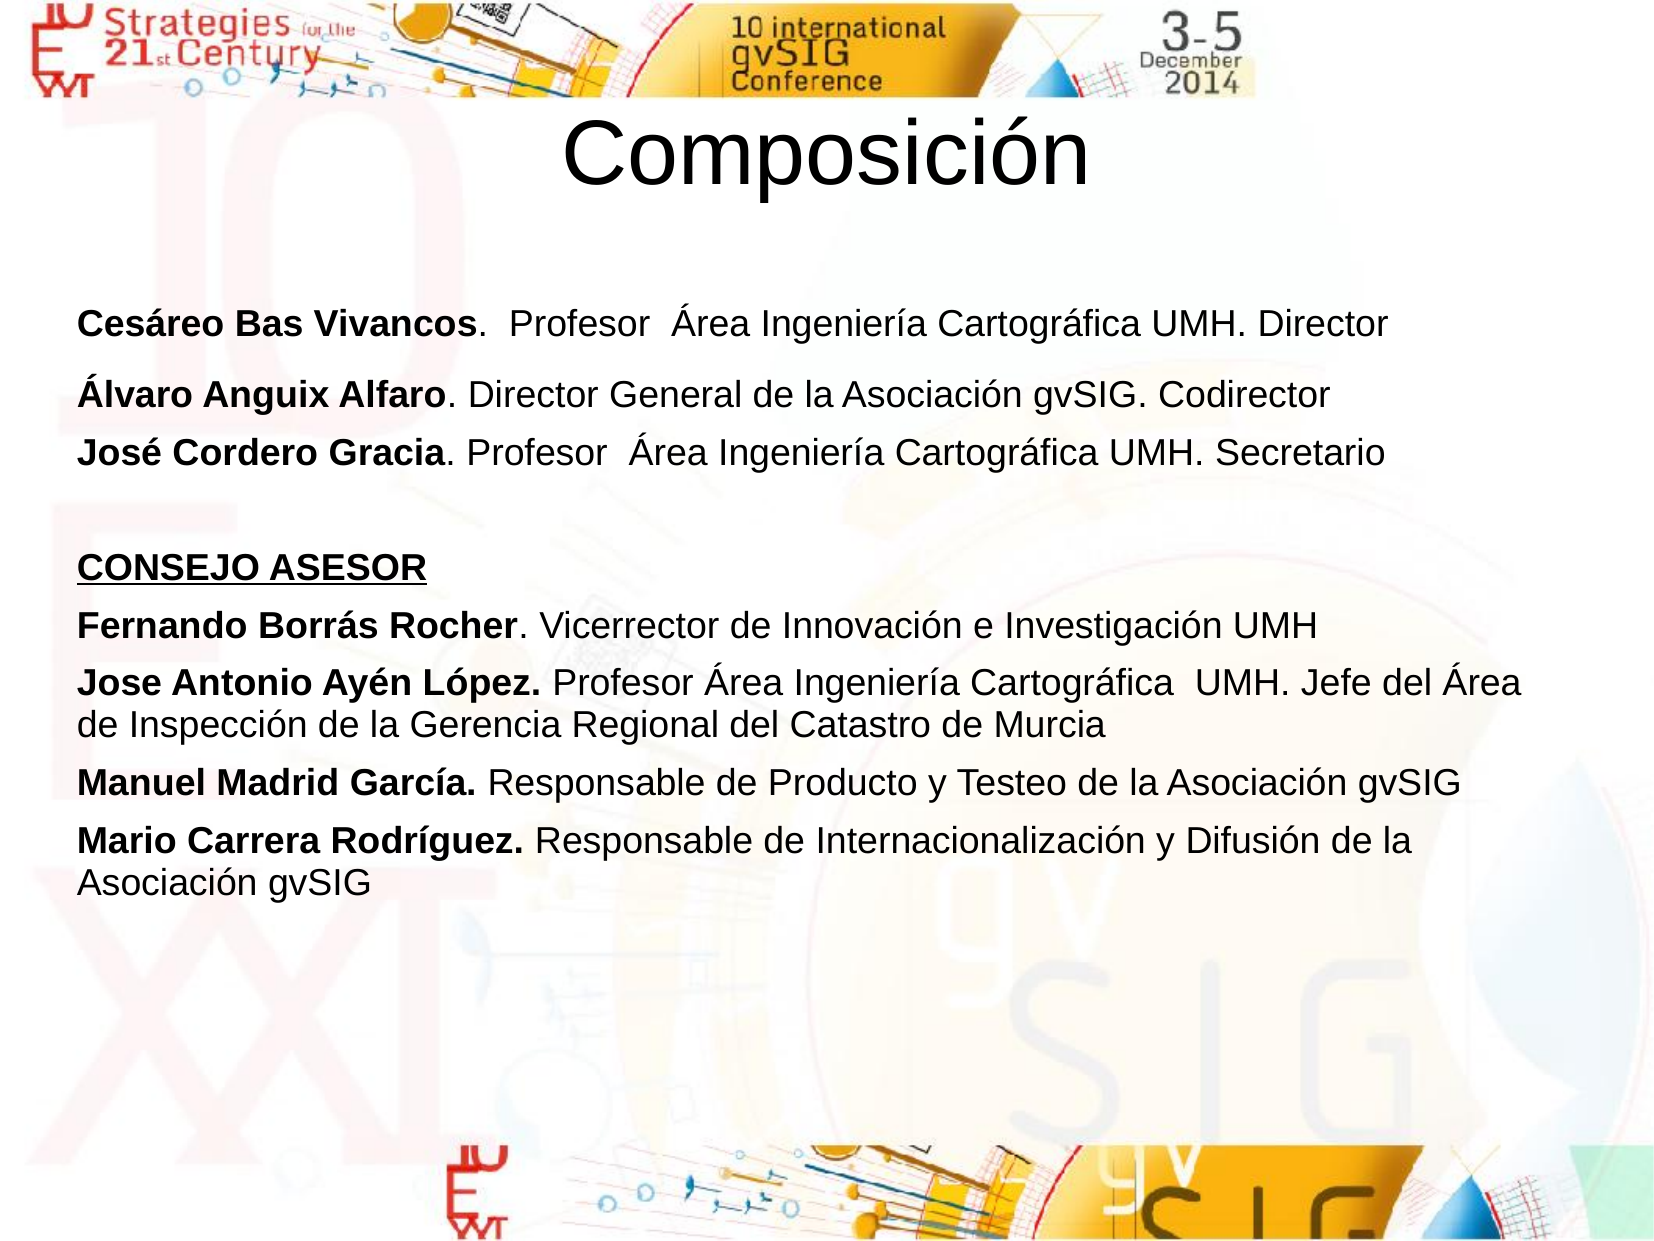

# Composición
Cesáreo Bas Vivancos. Profesor Área Ingeniería Cartográfica UMH. Director
Álvaro Anguix Alfaro. Director General de la Asociación gvSIG. Codirector
José Cordero Gracia. Profesor Área Ingeniería Cartográfica UMH. Secretario
CONSEJO ASESOR
Fernando Borrás Rocher. Vicerrector de Innovación e Investigación UMH
Jose Antonio Ayén López. Profesor Área Ingeniería Cartográfica UMH. Jefe del Área de Inspección de la Gerencia Regional del Catastro de Murcia
Manuel Madrid García. Responsable de Producto y Testeo de la Asociación gvSIG
Mario Carrera Rodríguez. Responsable de Internacionalización y Difusión de la Asociación gvSIG